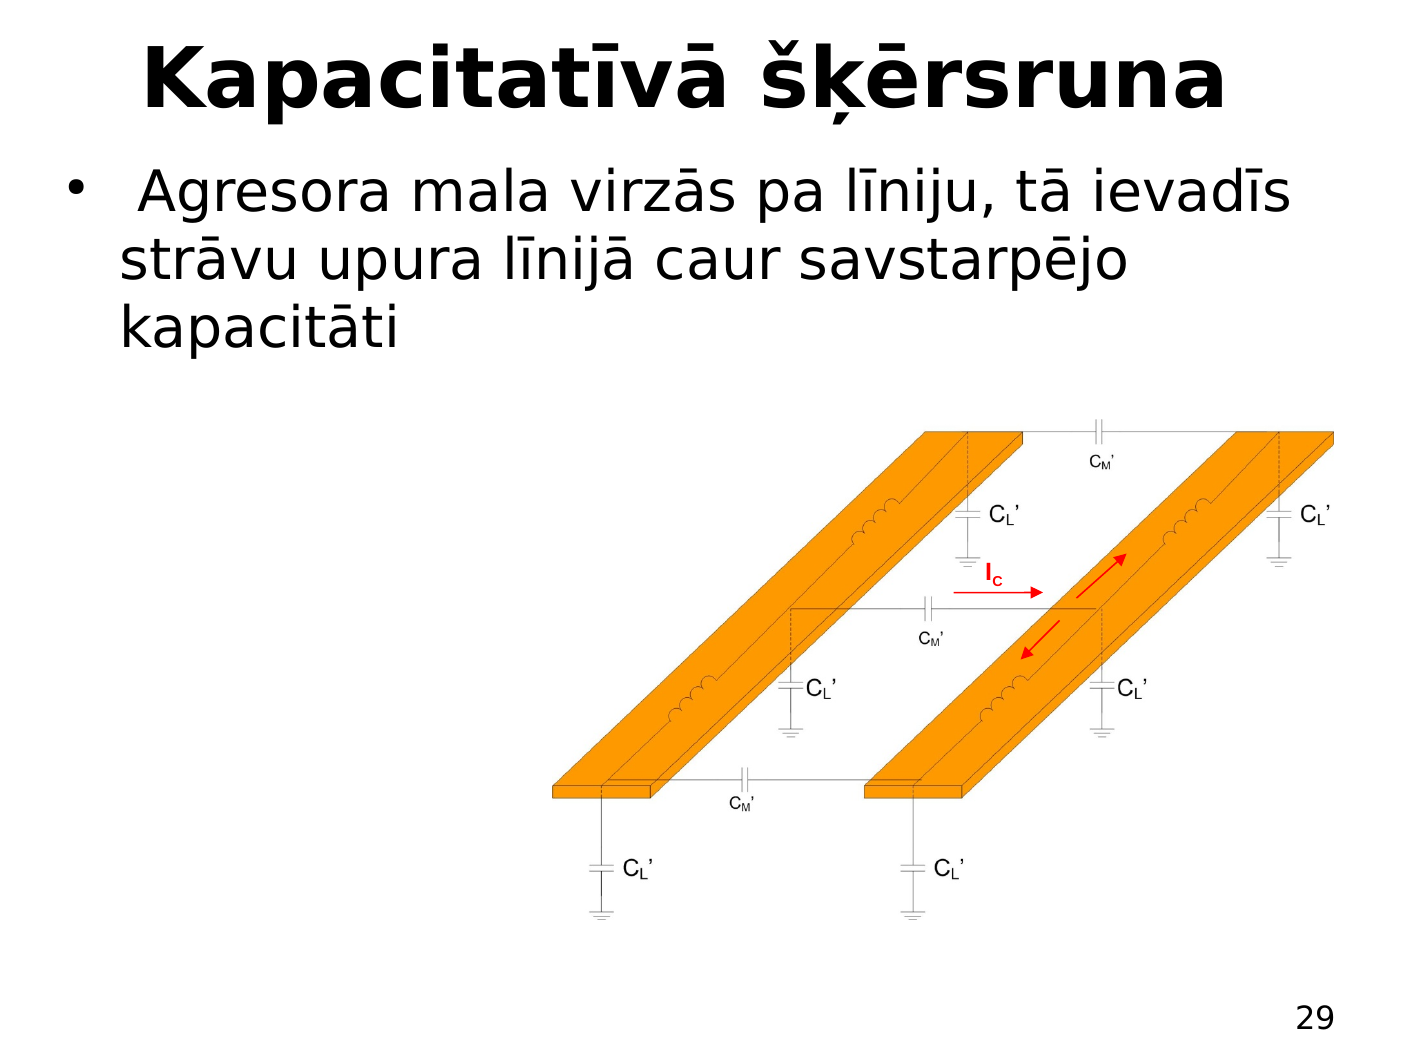

# Kapacitatīvā šķērsruna
 Agresora mala virzās pa līniju, tā ievadīs strāvu upura līnijā caur savstarpējo kapacitāti
IC